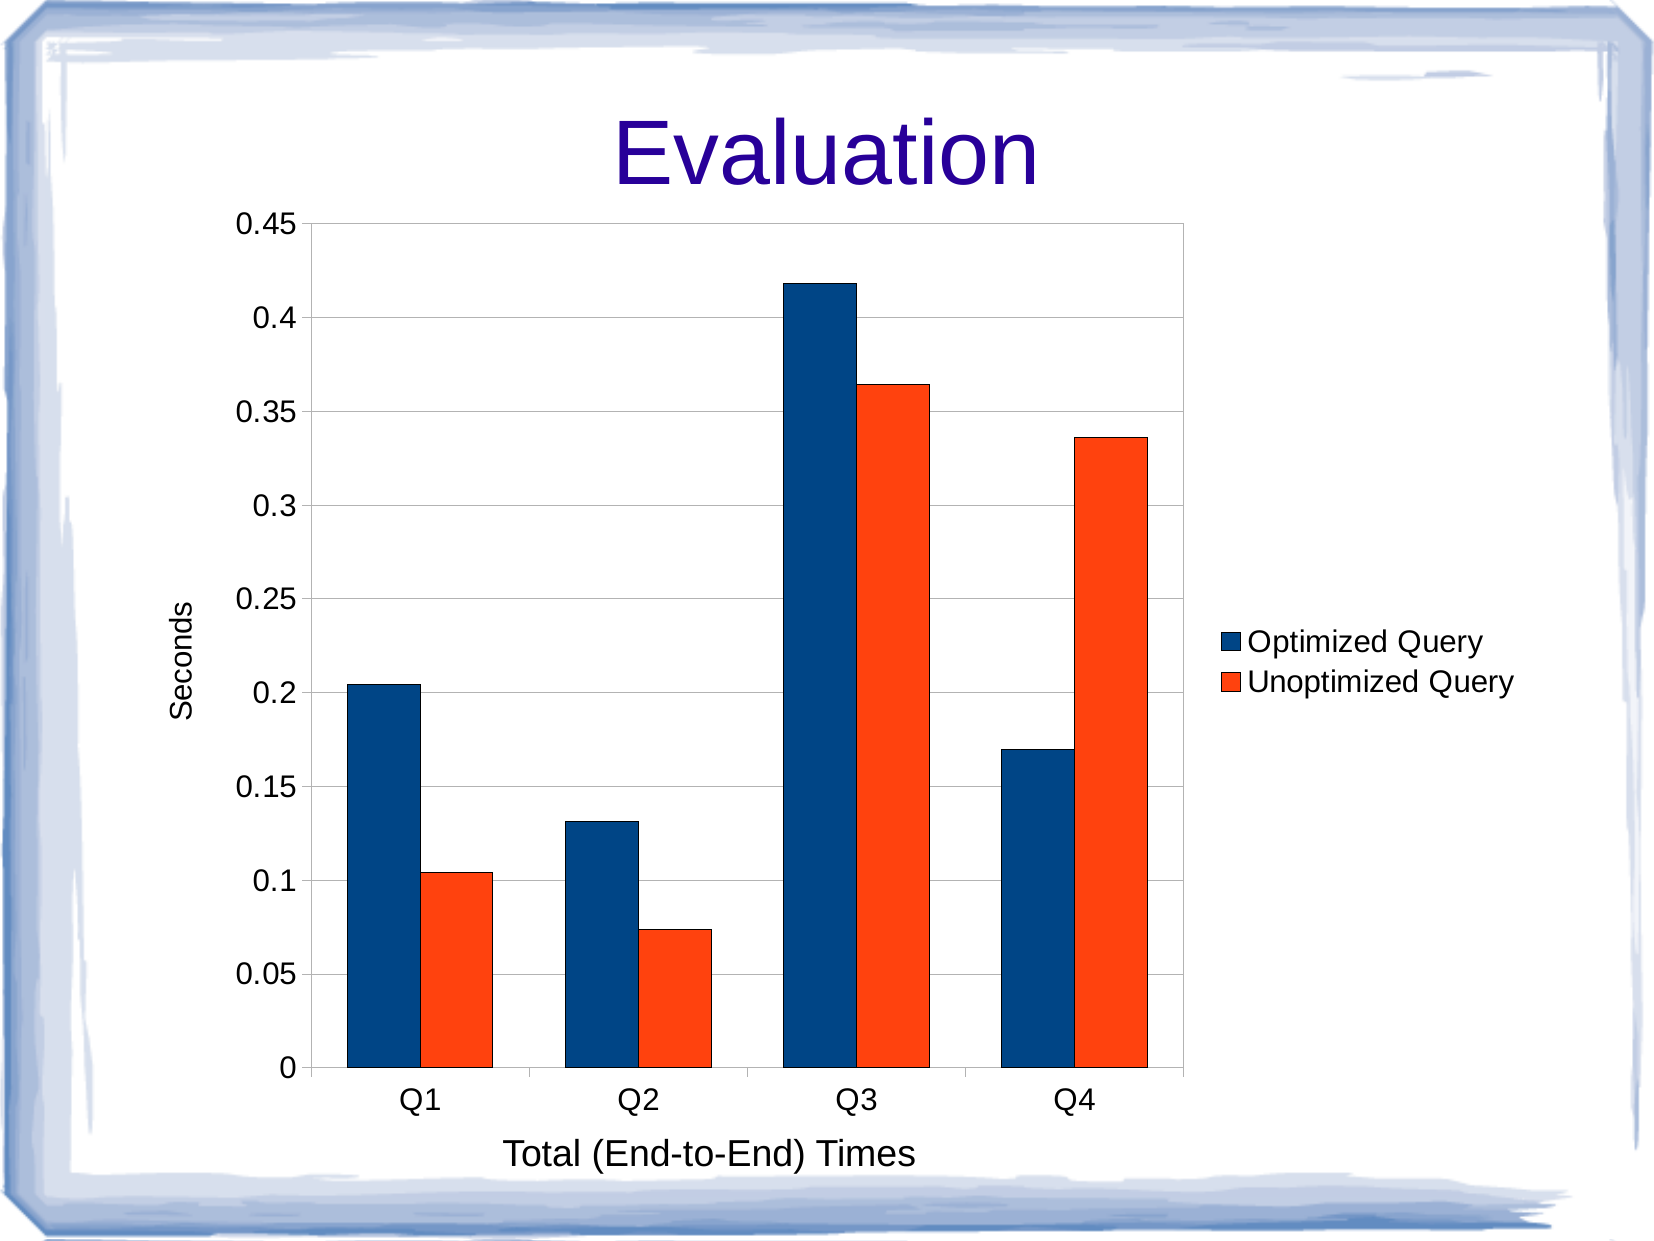

# Evaluation
### Chart
| Category | Optimized Query | Unoptimized Query |
|---|---|---|
| Q1 | 0.204533735911 | 0.104010581970333 |
| Q2 | 0.131163199742333 | 0.07369554042815 |
| Q3 | 0.418170690536333 | 0.364485621452 |
| Q4 | 0.169840017954333 | 0.336270252863667 |Total (End-to-End) Times